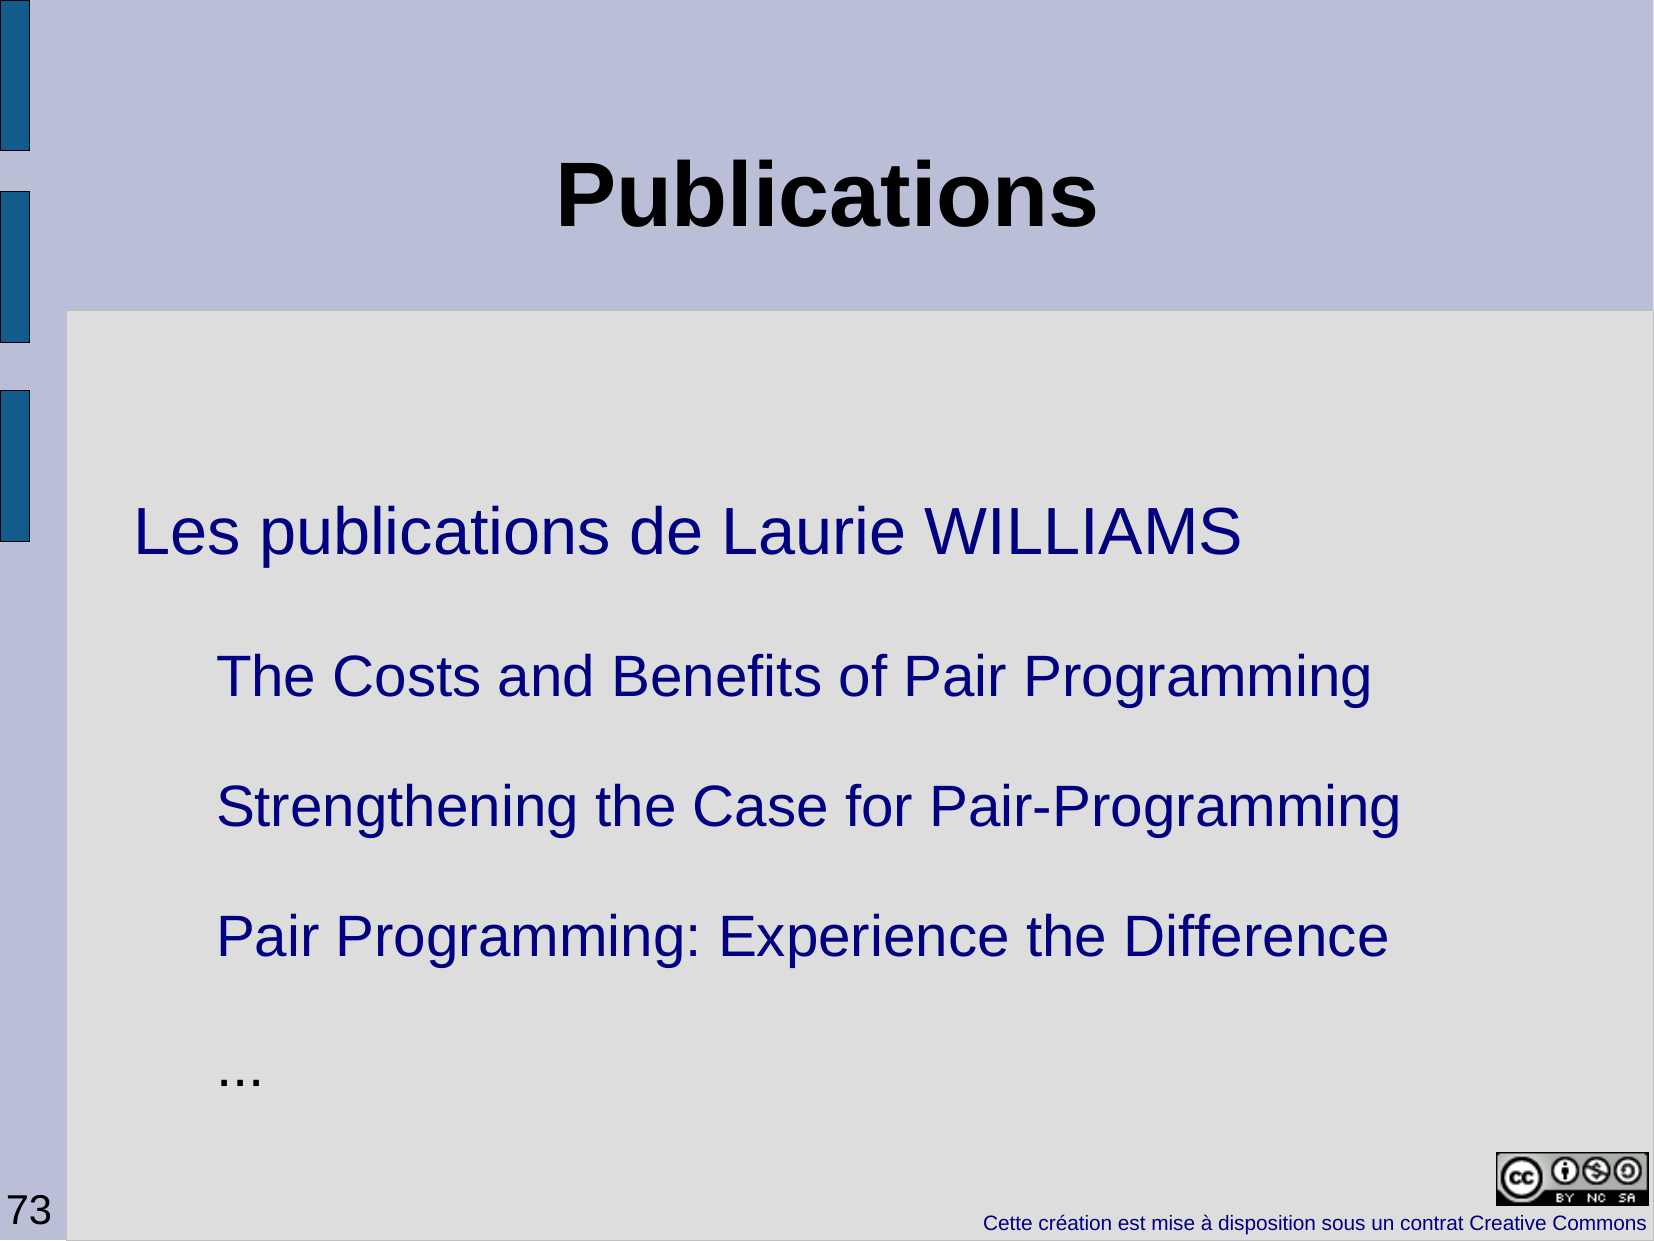

# Publications
Les publications de Laurie WILLIAMS
The Costs and Benefits of Pair Programming
Strengthening the Case for Pair-Programming
Pair Programming: Experience the Difference
...